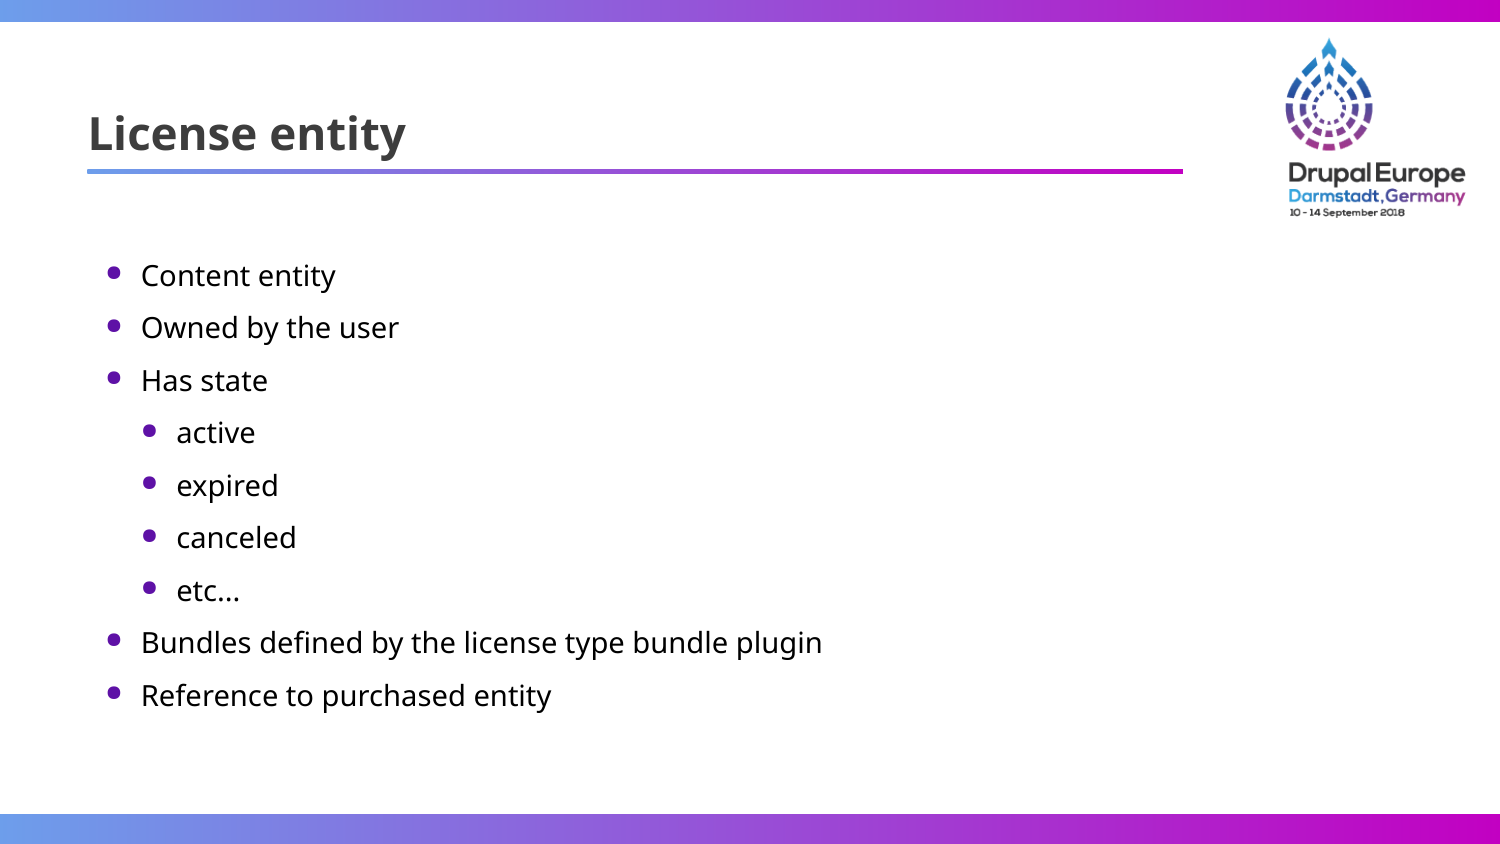

License entity
Content entity
Owned by the user
Has state
active
expired
canceled
etc...
Bundles defined by the license type bundle plugin
Reference to purchased entity